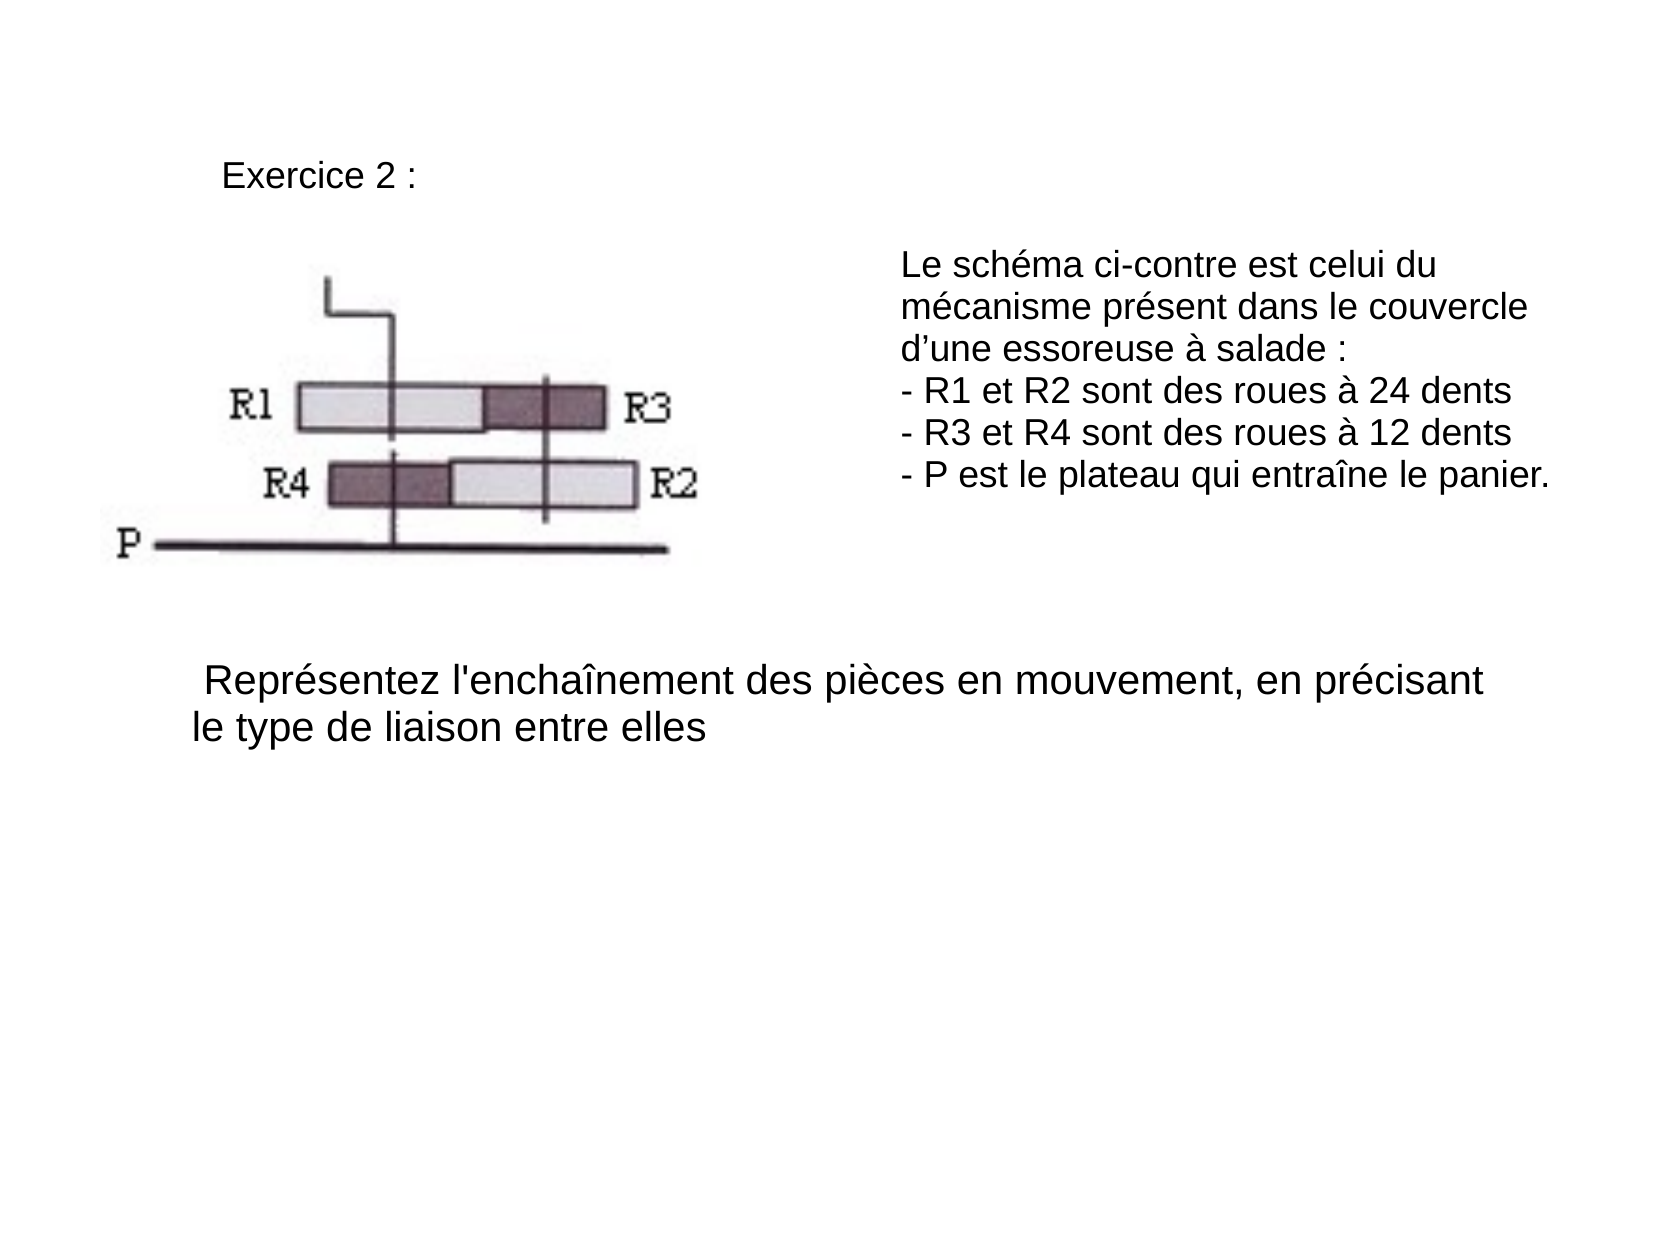

Exercice 2 :
Le schéma ci-contre est celui du mécanisme présent dans le couvercle d’une essoreuse à salade :
- R1 et R2 sont des roues à 24 dents
- R3 et R4 sont des roues à 12 dents
- P est le plateau qui entraîne le panier.
 Représentez l'enchaînement des pièces en mouvement, en précisant le type de liaison entre elles